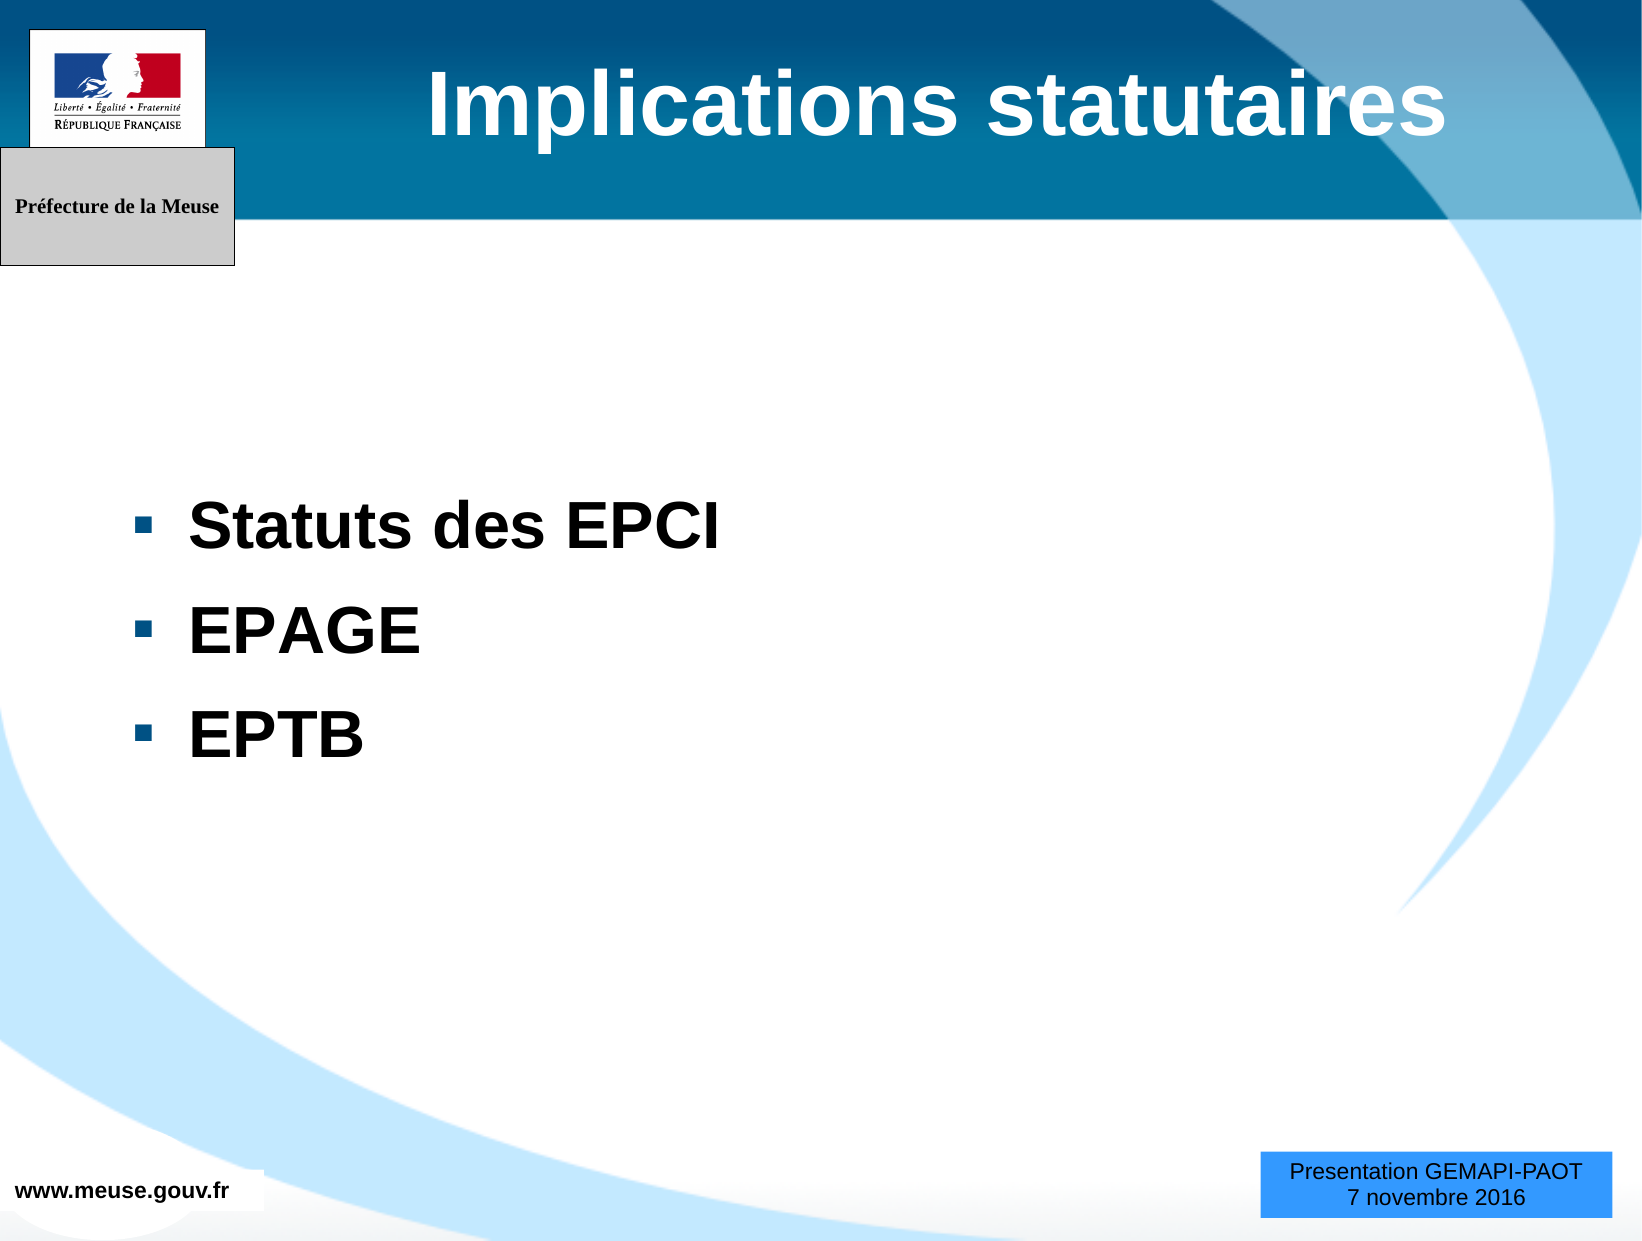

# Implications statutaires
Statuts des EPCI
EPAGE
EPTB